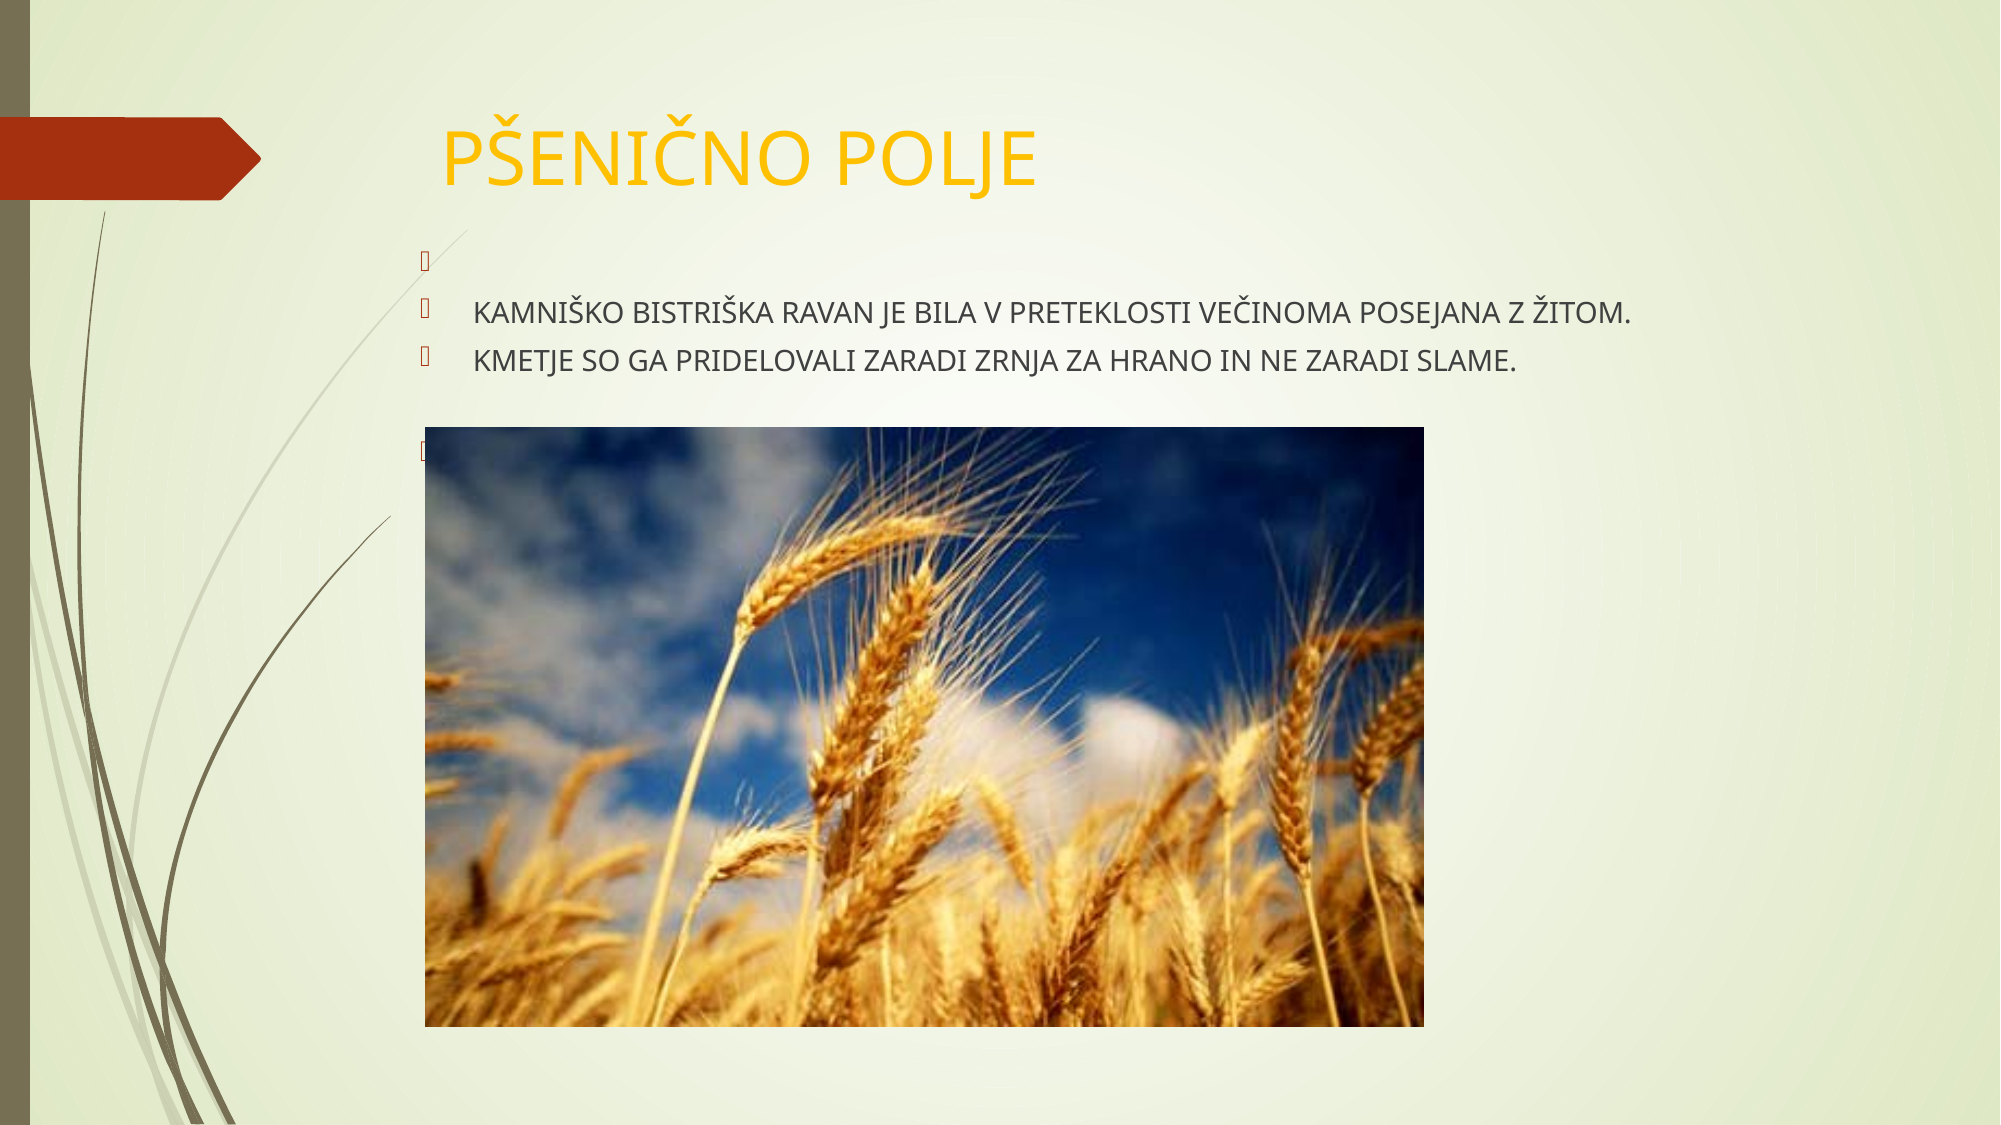

# PŠENIČNO POLJE
KAMNIŠKO BISTRIŠKA RAVAN JE BILA V PRETEKLOSTI VEČINOMA POSEJANA Z ŽITOM.
KMETJE SO GA PRIDELOVALI ZARADI ZRNJA ZA HRANO IN NE ZARADI SLAME.